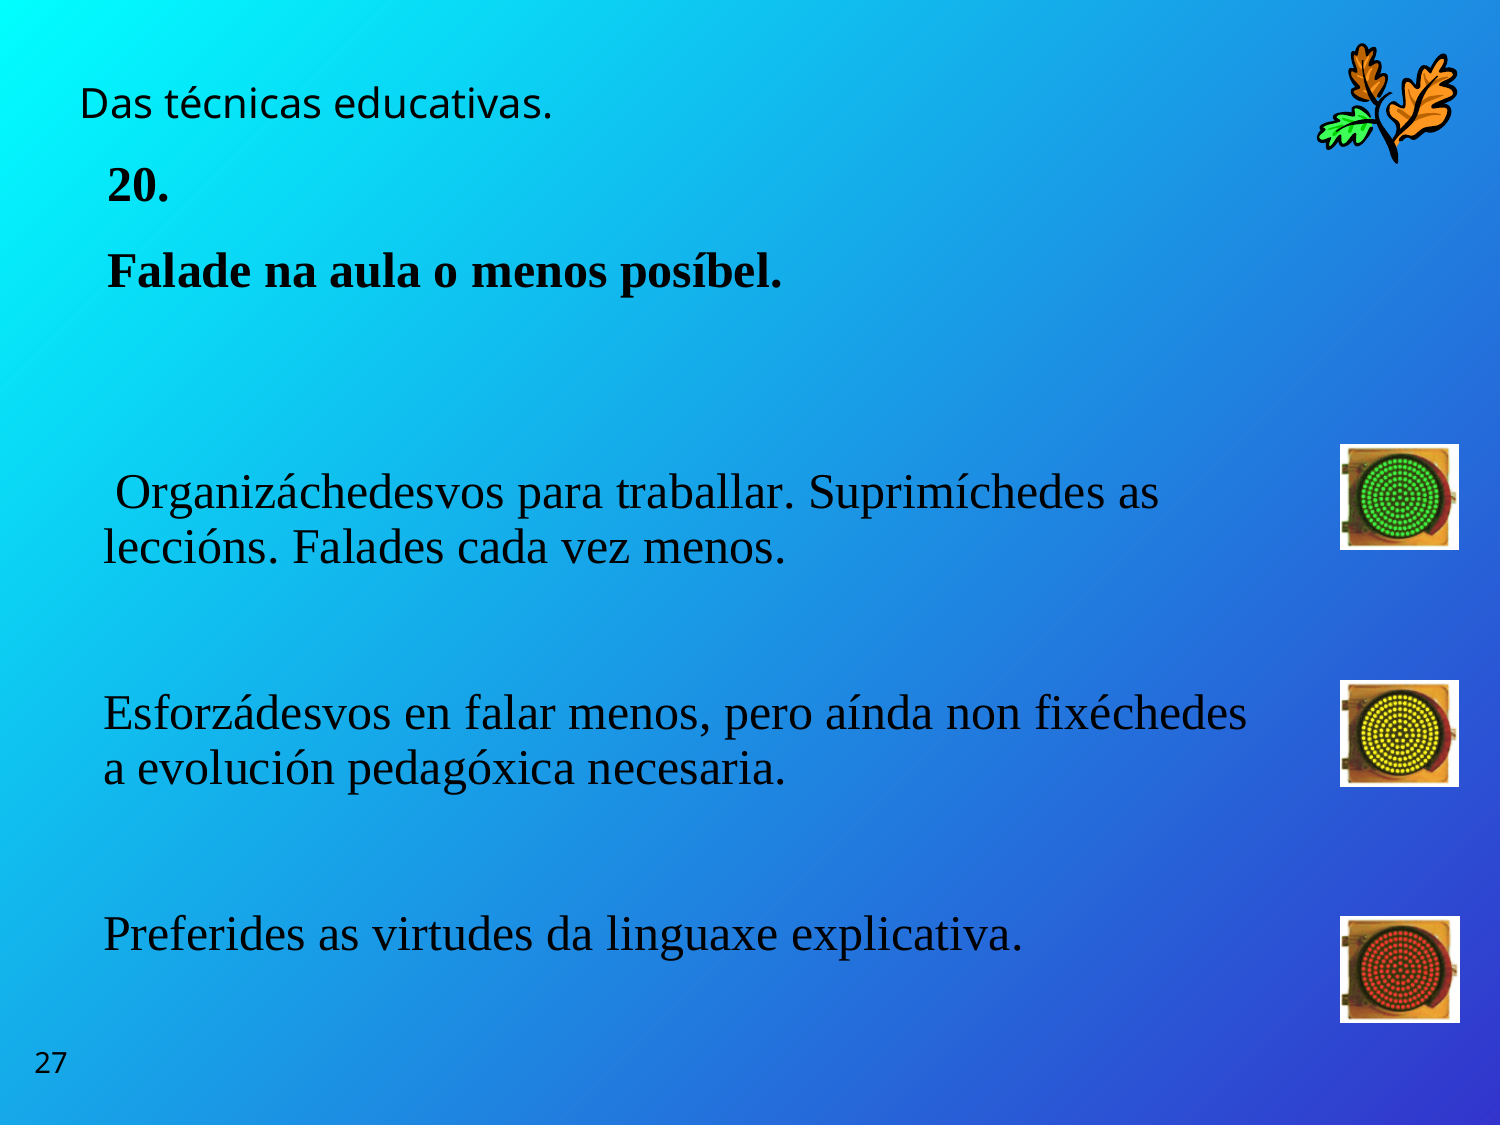

Das técnicas educativas.
20.
Falade na aula o menos posíbel.
 Organizáchedesvos para traballar. Suprimíchedes as leccións. Falades cada vez menos.
Esforzádesvos en falar menos, pero aínda non fixéchedes a evolución pedagóxica necesaria.
Preferides as virtudes da linguaxe explicativa.
27